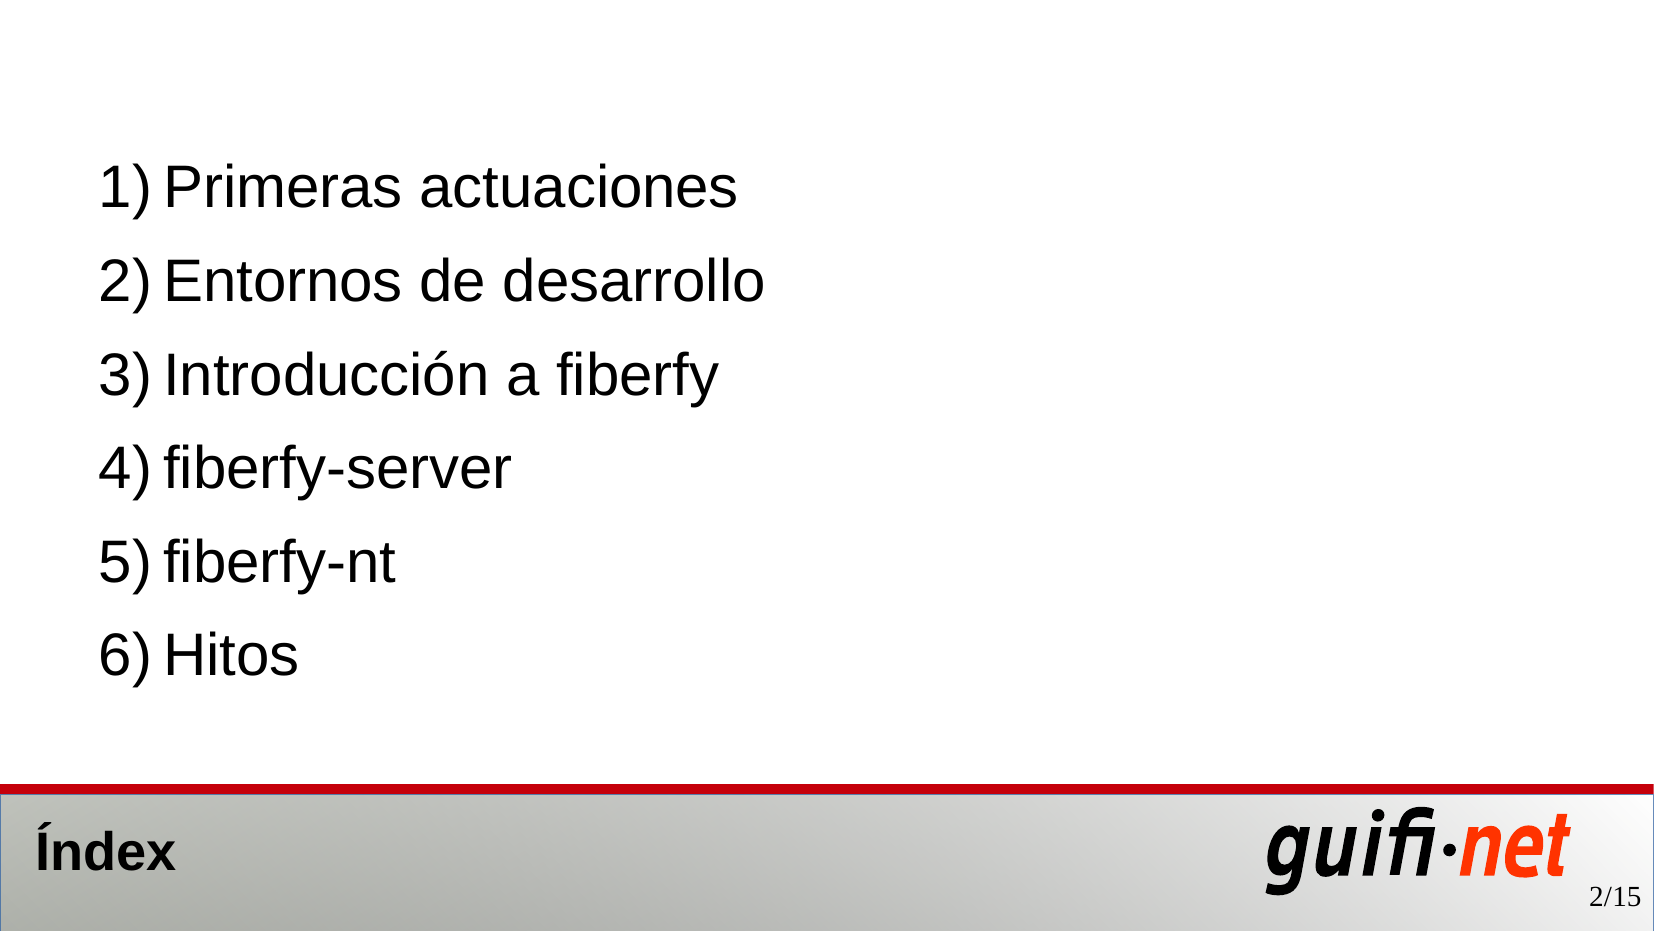

Primeras actuaciones
 Entornos de desarrollo
 Introducción a fiberfy
 fiberfy-server
 fiberfy-nt
 Hitos
# Índex